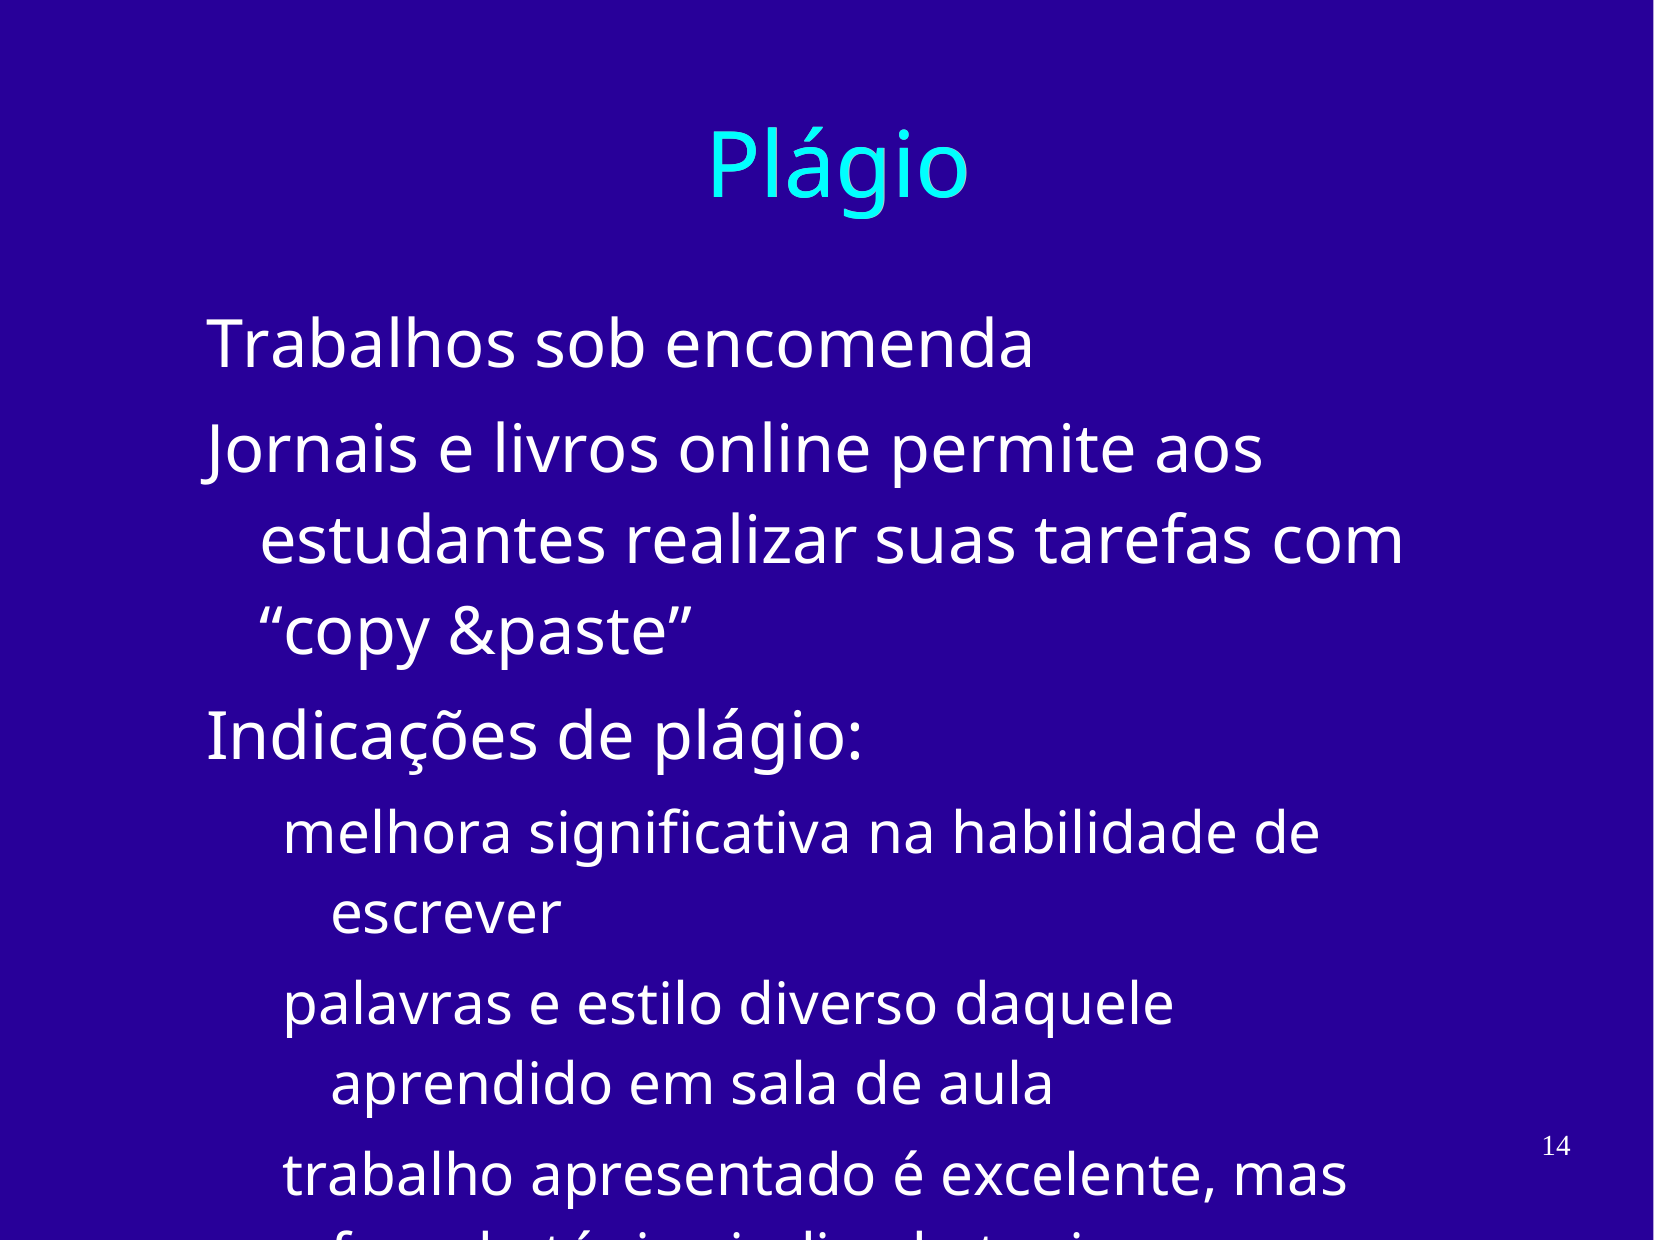

# Plágio
Trabalhos sob encomenda
Jornais e livros online permite aos estudantes realizar suas tarefas com “copy &paste”
Indicações de plágio:
melhora significativa na habilidade de escrever
palavras e estilo diverso daquele aprendido em sala de aula
trabalho apresentado é excelente, mas fora do tópico indicado topic.
14